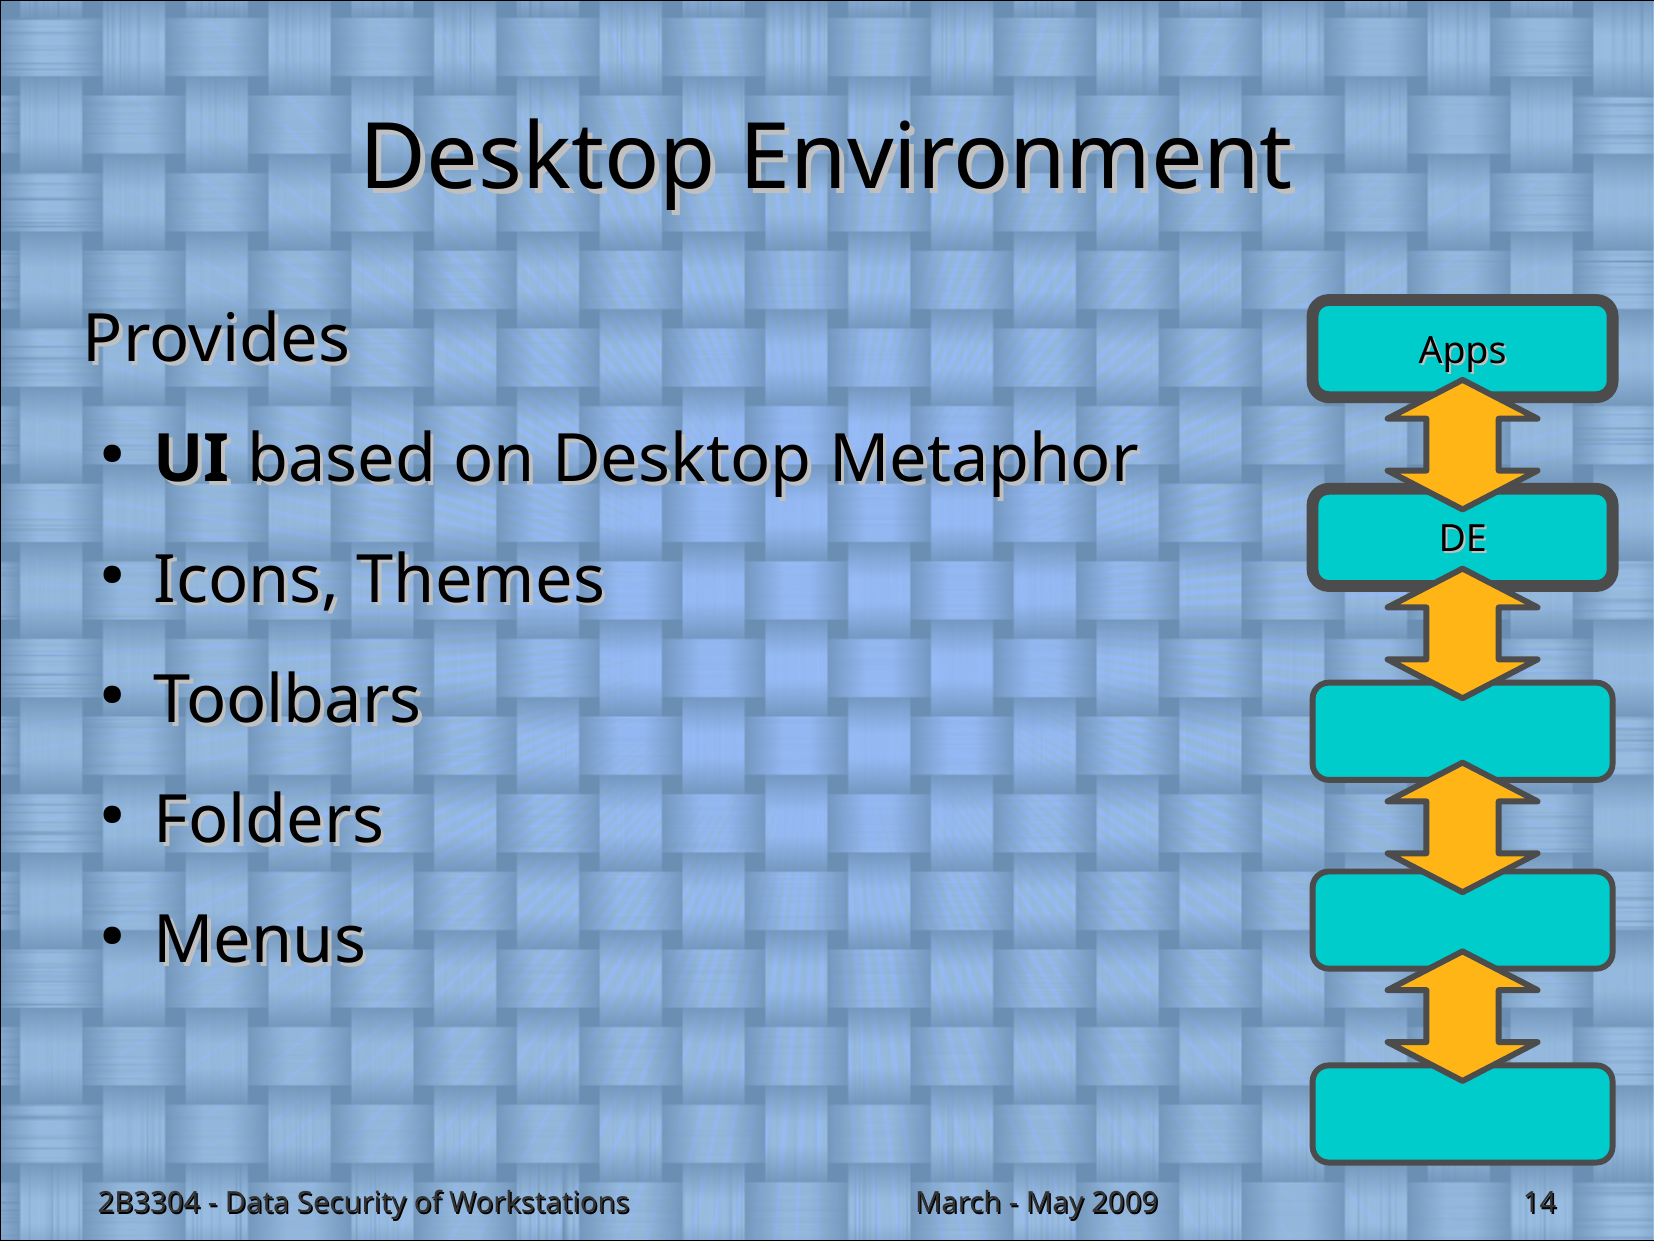

# Desktop Environment
Provides
UI based on Desktop Metaphor
Icons, Themes
Toolbars
Folders
Menus
Apps
DE